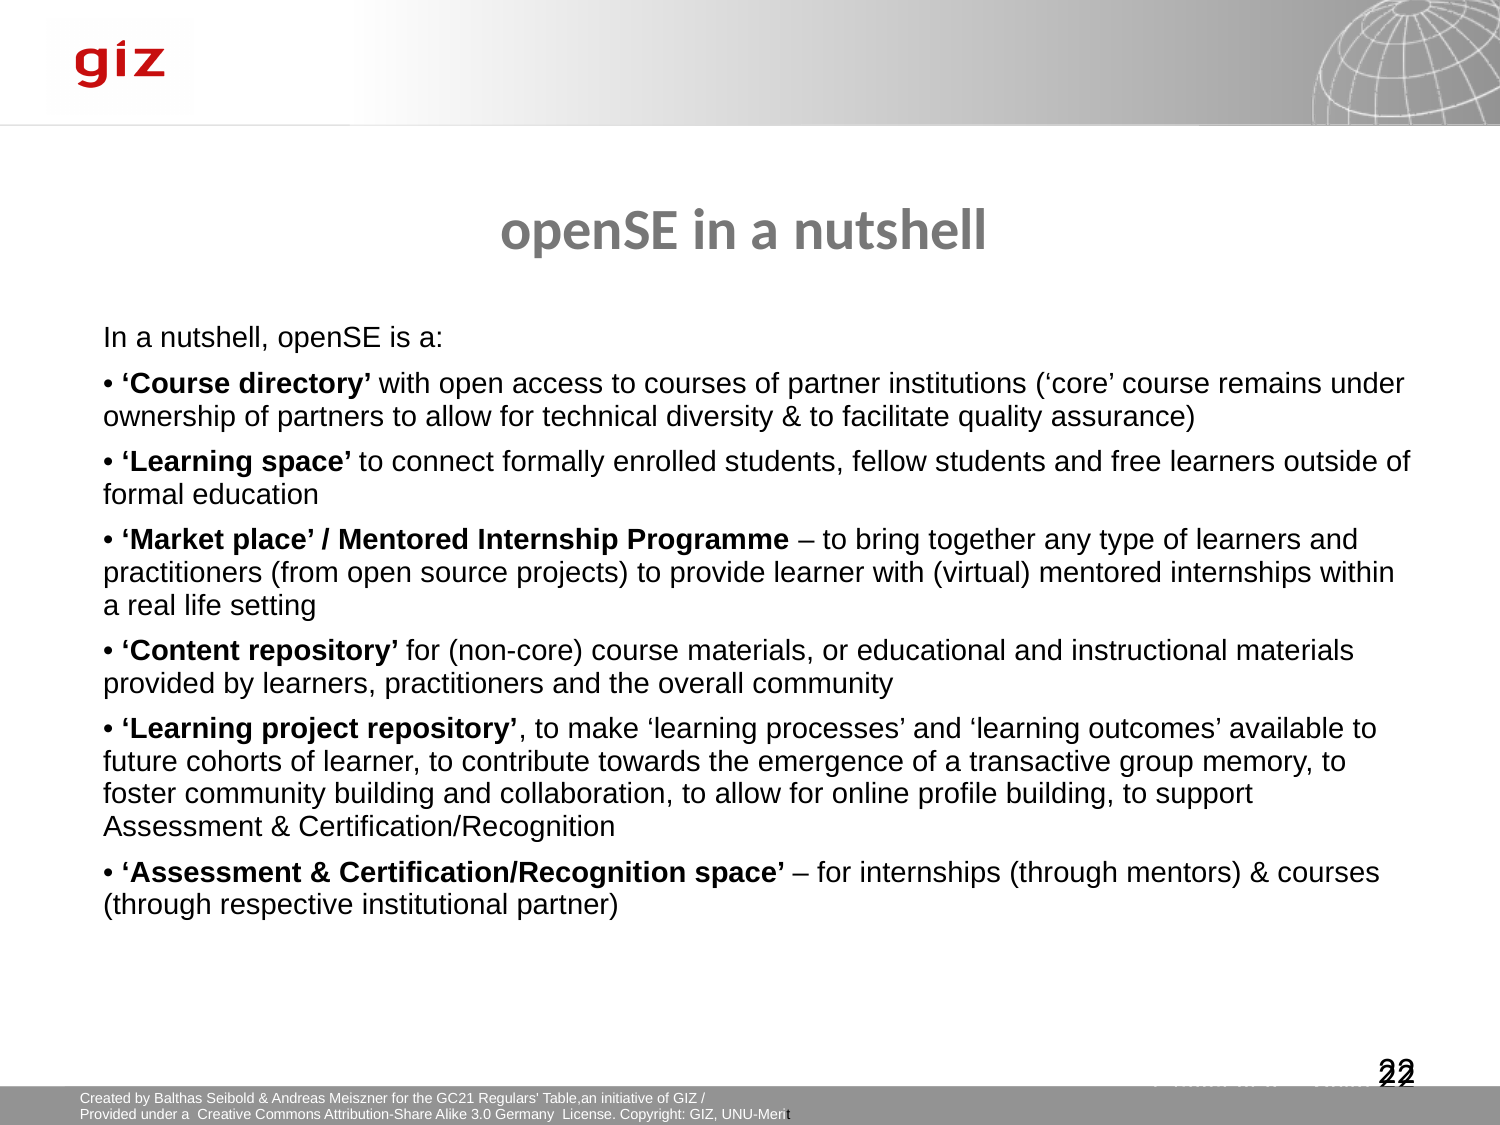

openSE in a nutshell
In a nutshell, openSE is a:
• ‘Course directory’ with open access to courses of partner institutions (‘core’ course remains under ownership of partners to allow for technical diversity & to facilitate quality assurance)
• ‘Learning space’ to connect formally enrolled students, fellow students and free learners outside of formal education
• ‘Market place’ / Mentored Internship Programme – to bring together any type of learners and practitioners (from open source projects) to provide learner with (virtual) mentored internships within a real life setting
• ‘Content repository’ for (non-core) course materials, or educational and instructional materials provided by learners, practitioners and the overall community
• ‘Learning project repository’, to make ‘learning processes’ and ‘learning outcomes’ available to future cohorts of learner, to contribute towards the emergence of a transactive group memory, to foster community building and collaboration, to allow for online profile building, to support Assessment & Certification/Recognition
• ‘Assessment & Certification/Recognition space’ – for internships (through mentors) & courses (through respective institutional partner)